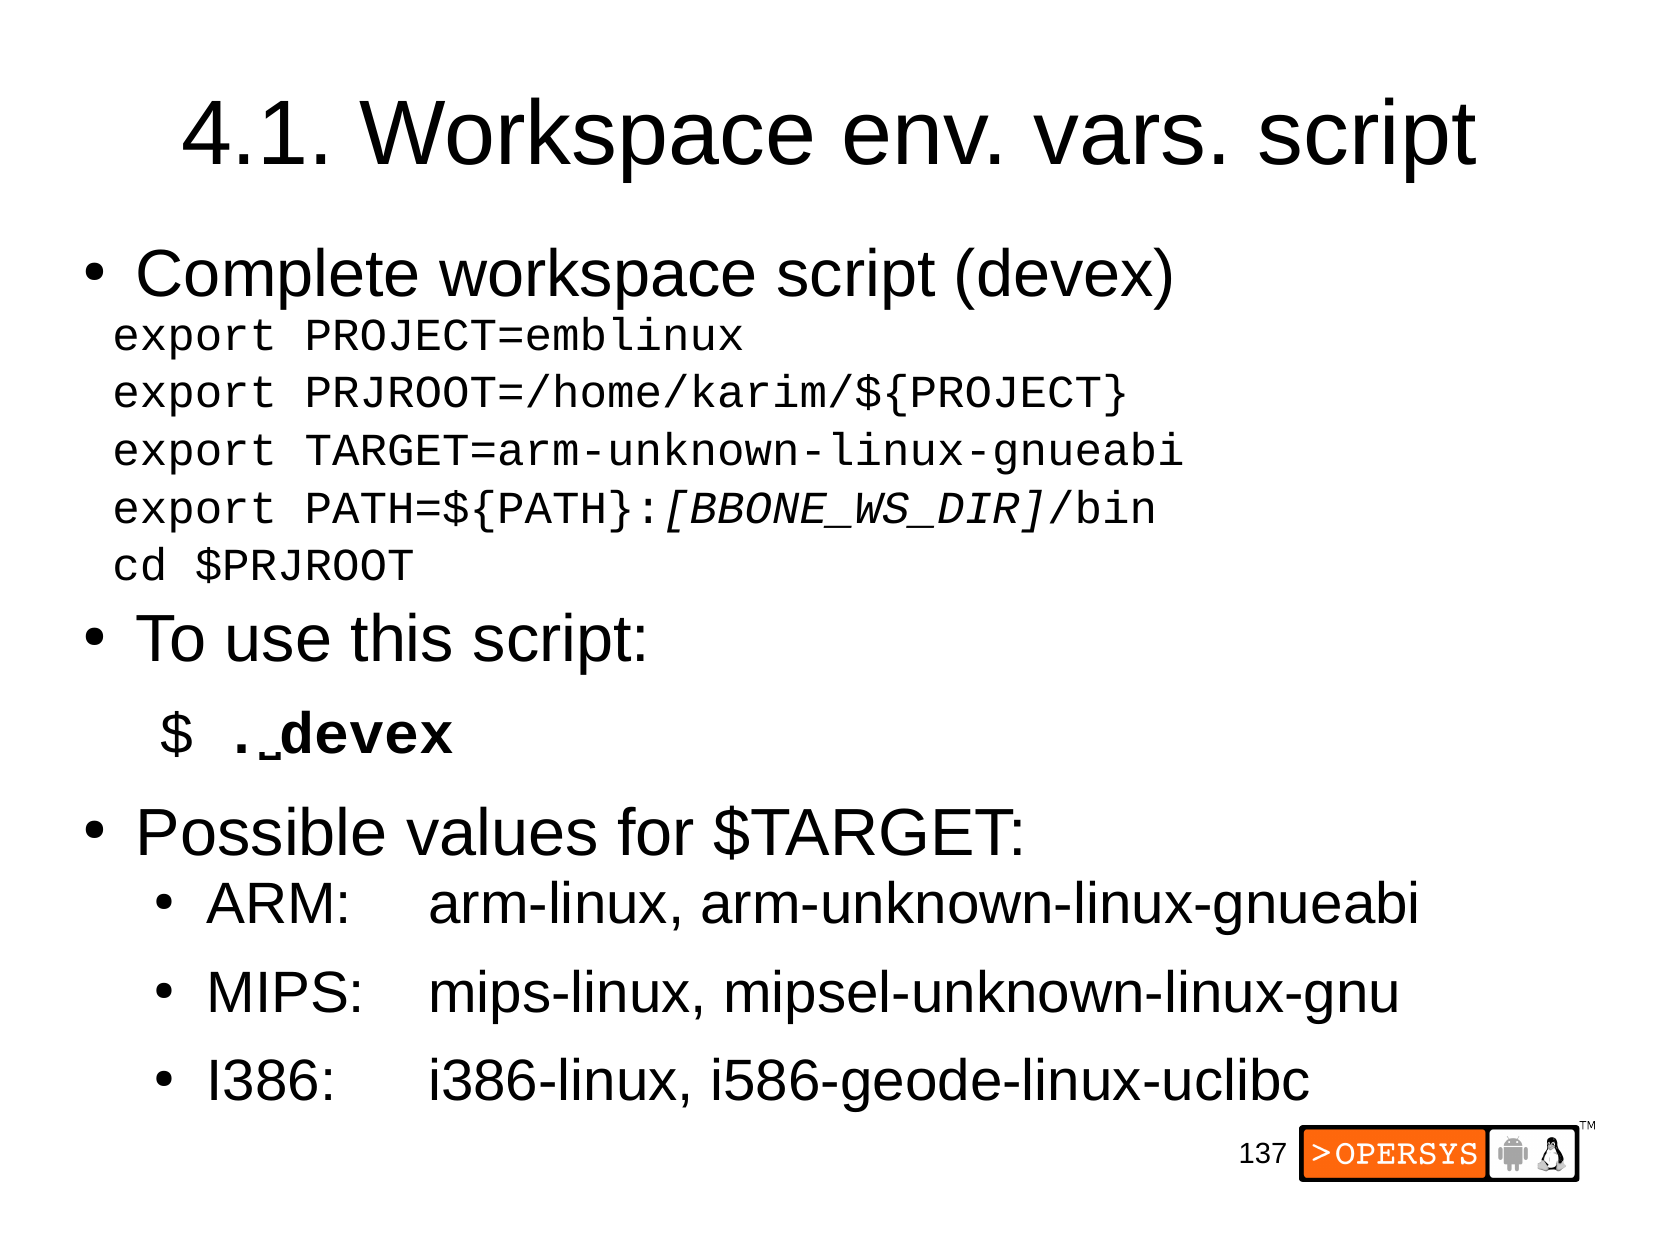

# 4.1. Workspace env. vars. script
Complete workspace script (devex)
export PROJECT=emblinux
export PRJROOT=/home/karim/${PROJECT}
export TARGET=arm-unknown-linux-gnueabi
export PATH=${PATH}:[BBONE_WS_DIR]/bin
cd $PRJROOT
To use this script:
$ .⌴devex
Possible values for $TARGET:
ARM:		arm-linux, arm-unknown-linux-gnueabi
MIPS:	mips-linux, mipsel-unknown-linux-gnu
I386:		i386-linux, i586-geode-linux-uclibc